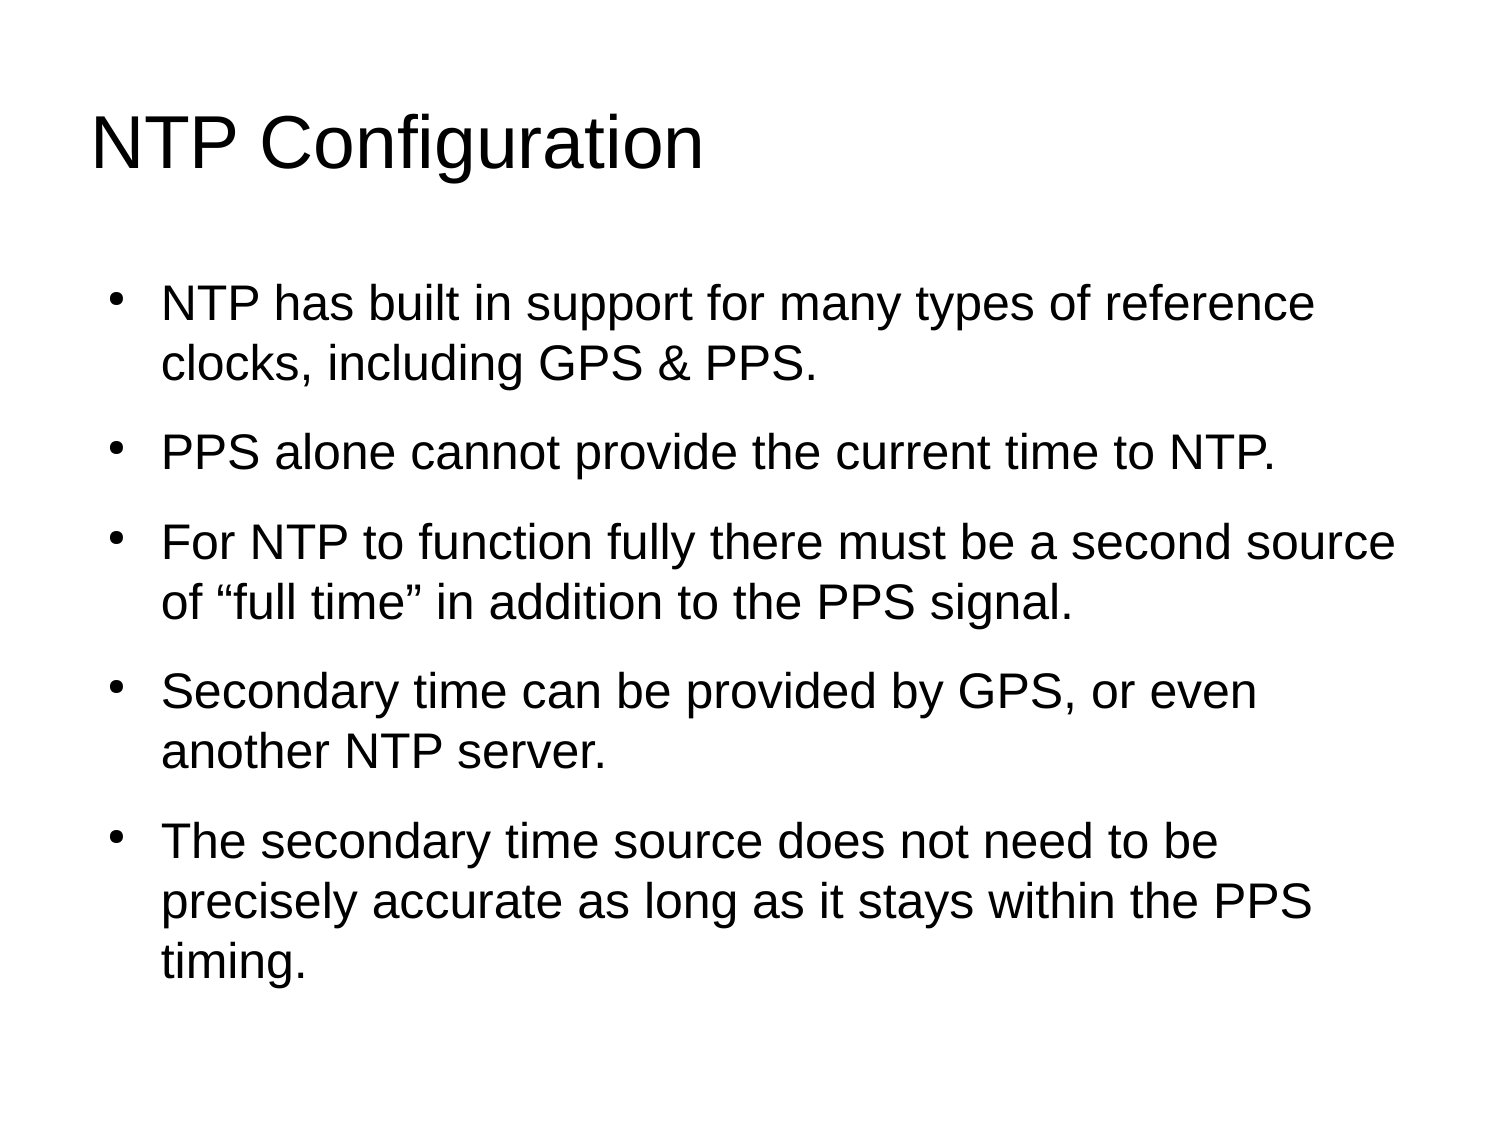

# NTP Configuration
NTP has built in support for many types of reference clocks, including GPS & PPS.
PPS alone cannot provide the current time to NTP.
For NTP to function fully there must be a second source of “full time” in addition to the PPS signal.
Secondary time can be provided by GPS, or even another NTP server.
The secondary time source does not need to be precisely accurate as long as it stays within the PPS timing.